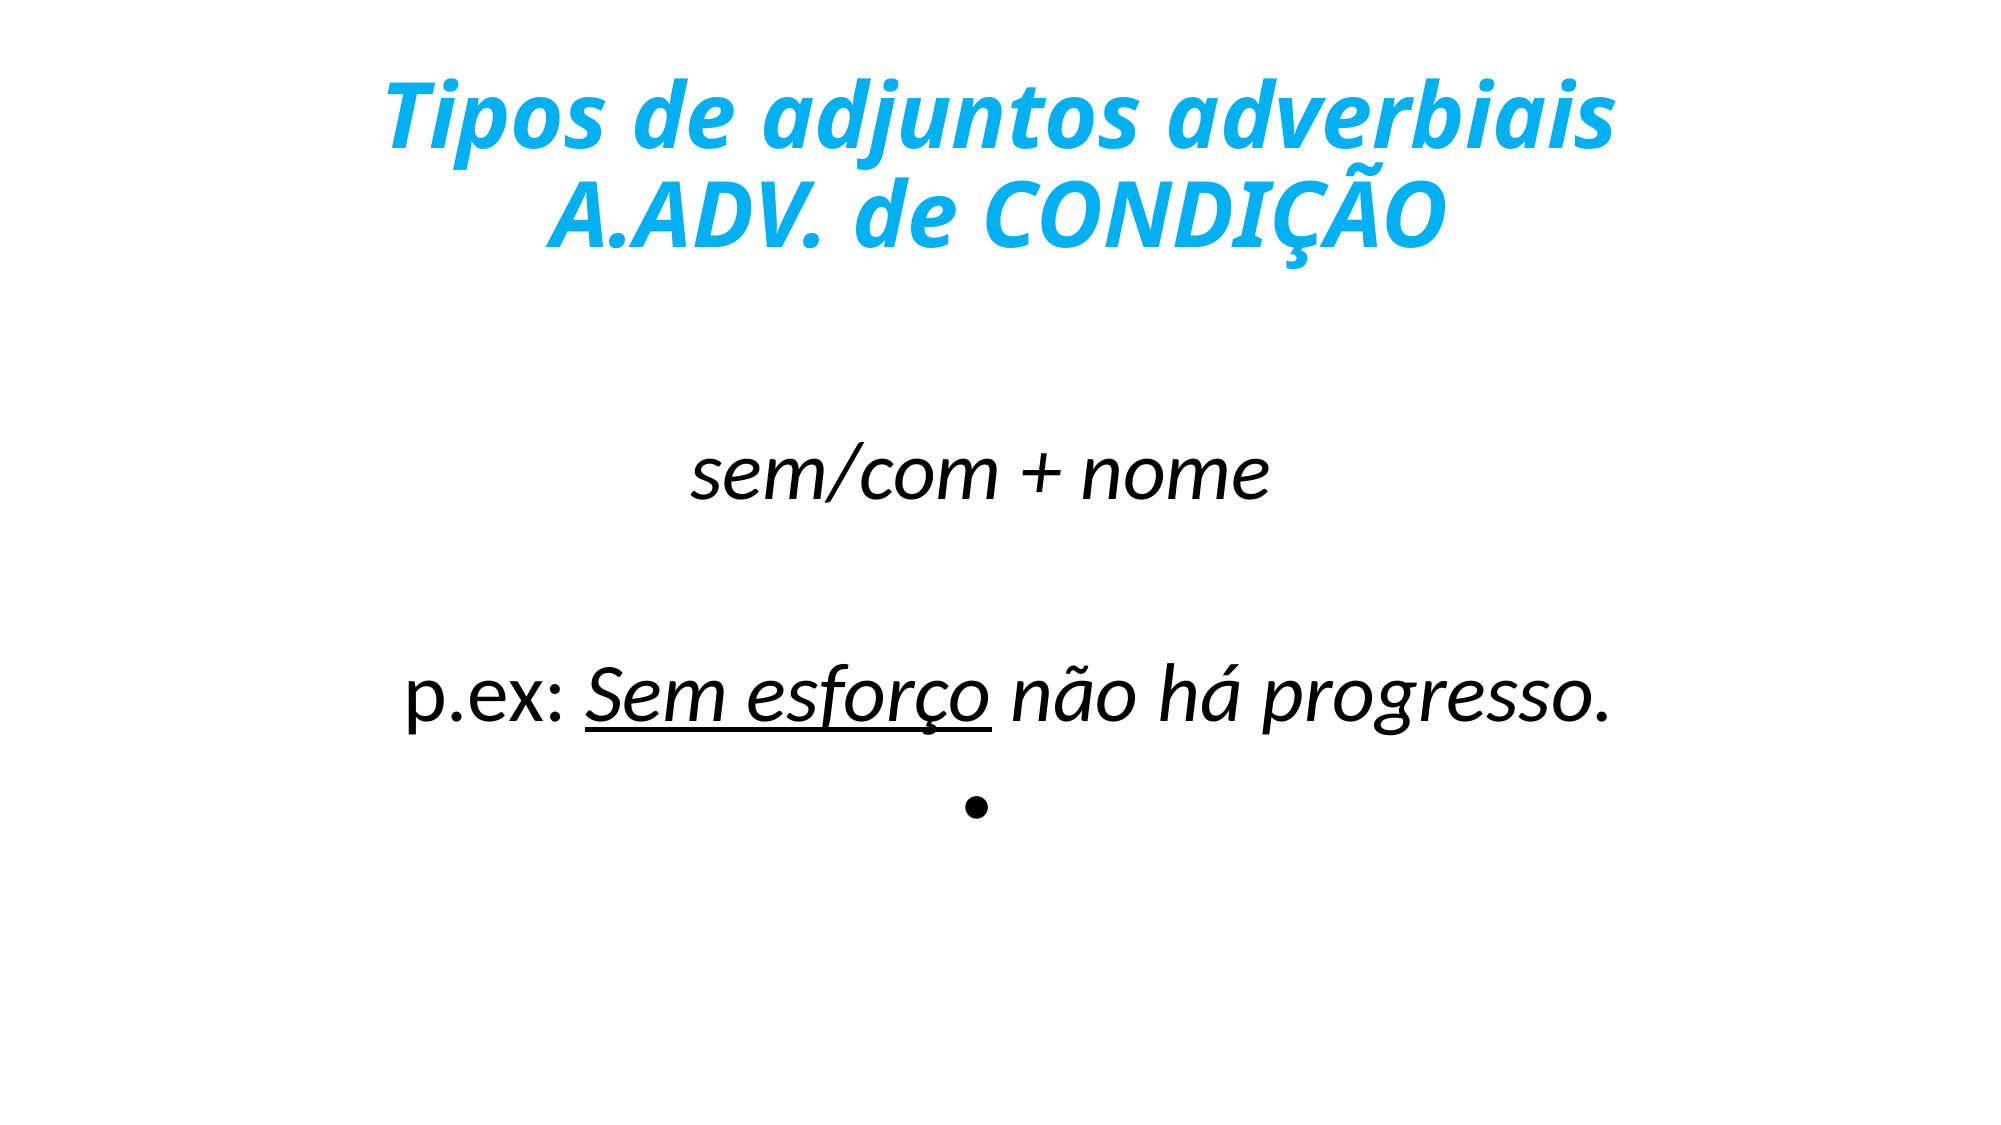

# Tipos de adjuntos adverbiais A.ADV. de CONDIÇÃO
sem/com + nome
 p.ex: Sem esforço não há progresso.